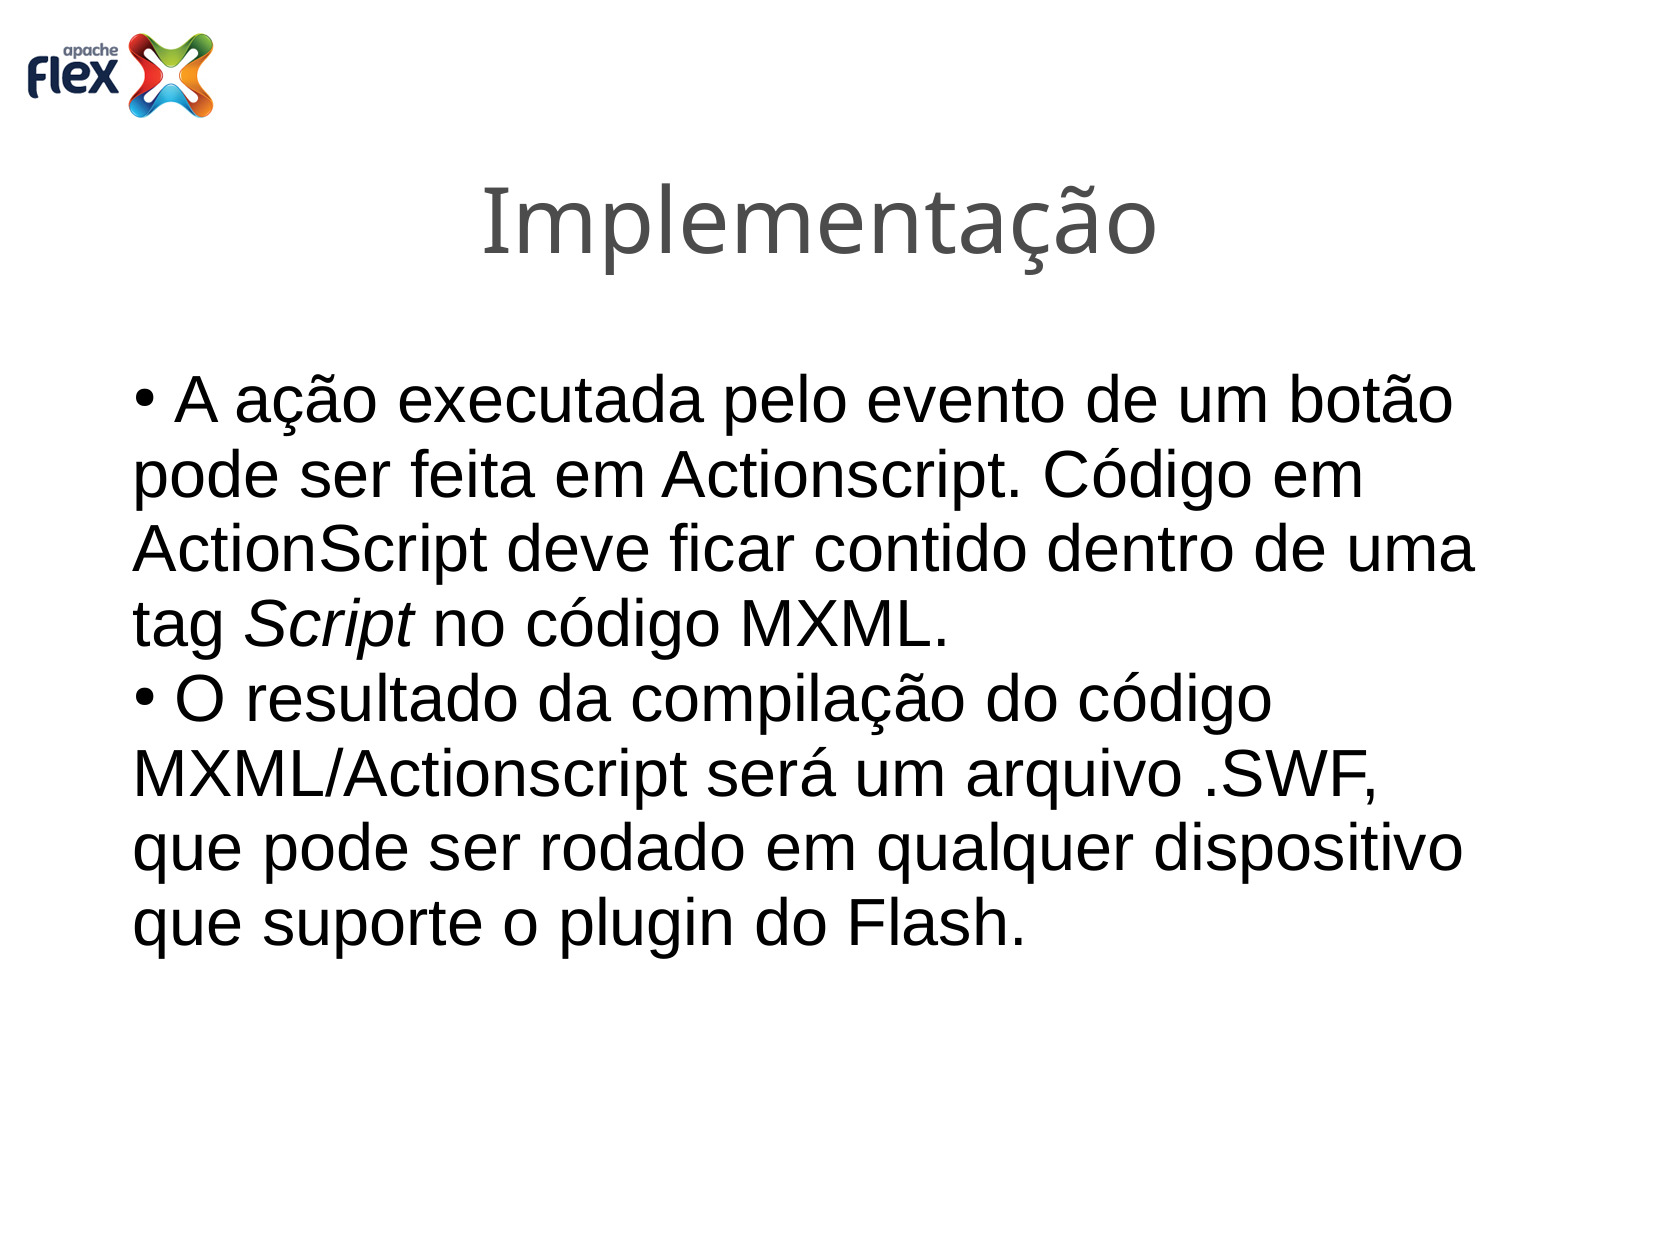

# Implementação
 A ação executada pelo evento de um botão pode ser feita em Actionscript. Código em ActionScript deve ficar contido dentro de uma tag Script no código MXML.
 O resultado da compilação do código MXML/Actionscript será um arquivo .SWF, que pode ser rodado em qualquer dispositivo que suporte o plugin do Flash.